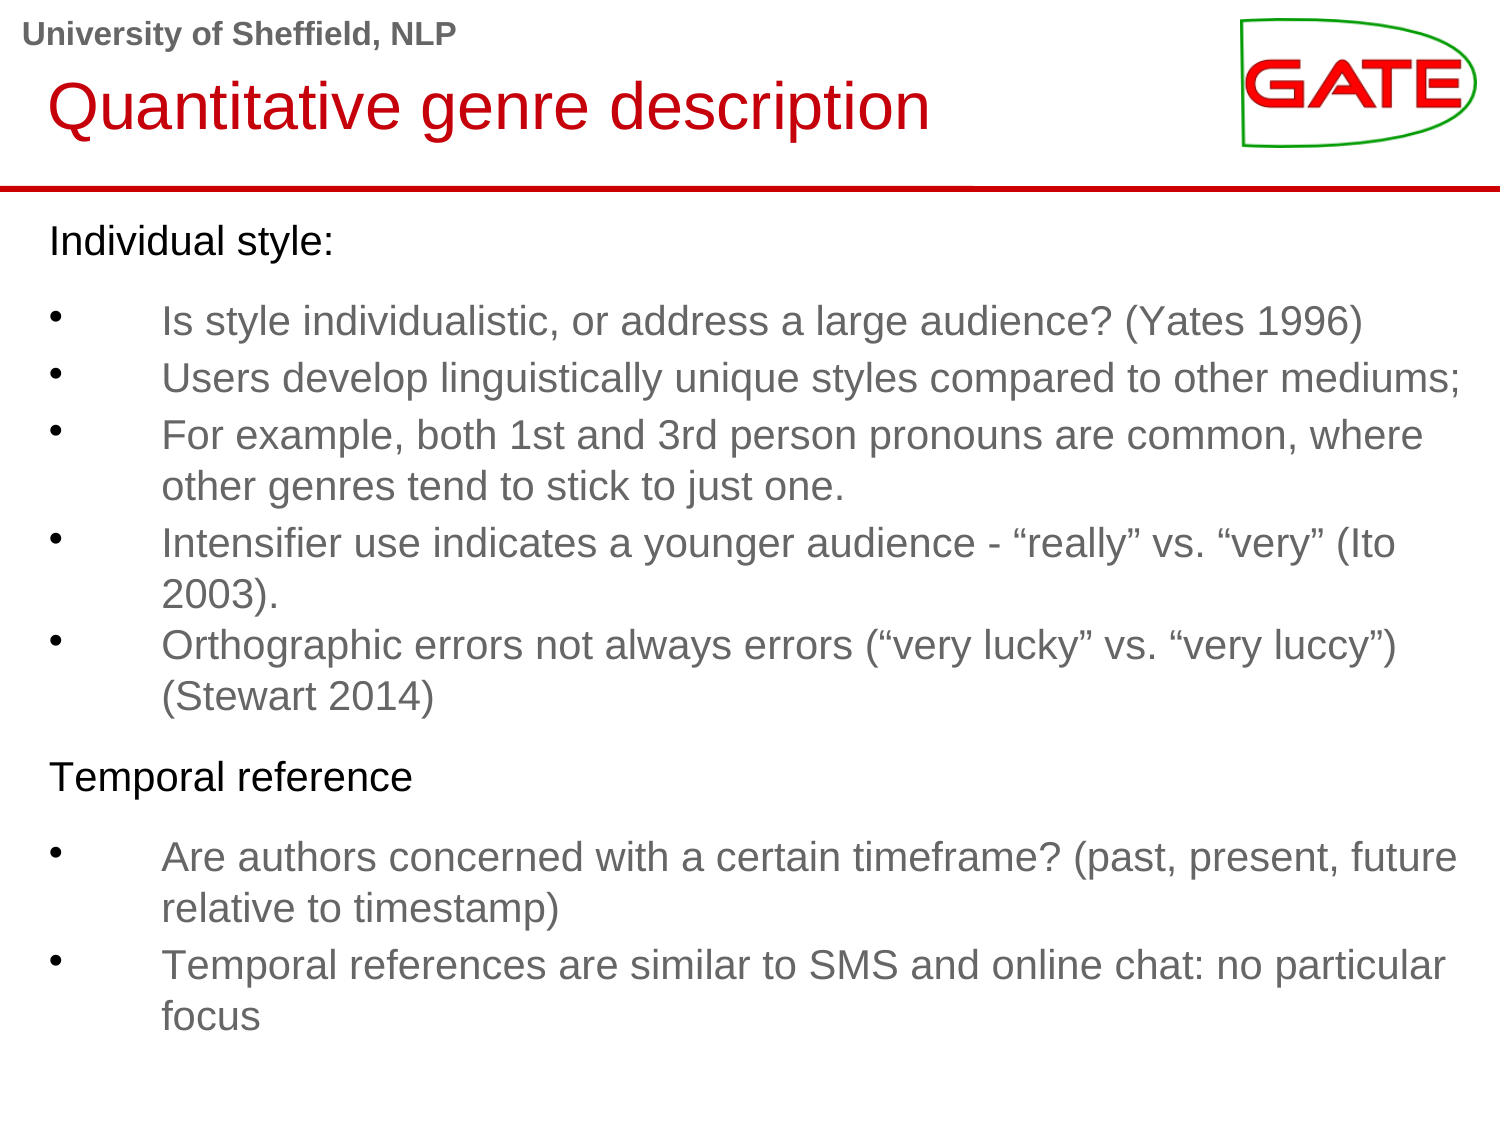

Quantitative genre description
Individual style:
Is style individualistic, or address a large audience? (Yates 1996)
Users develop linguistically unique styles compared to other mediums;
For example, both 1st and 3rd person pronouns are common, where other genres tend to stick to just one.
Intensifier use indicates a younger audience - “really” vs. “very” (Ito 2003).
Orthographic errors not always errors (“very lucky” vs. “very luccy”) (Stewart 2014)
Temporal reference
Are authors concerned with a certain timeframe? (past, present, future relative to timestamp)
Temporal references are similar to SMS and online chat: no particular focus